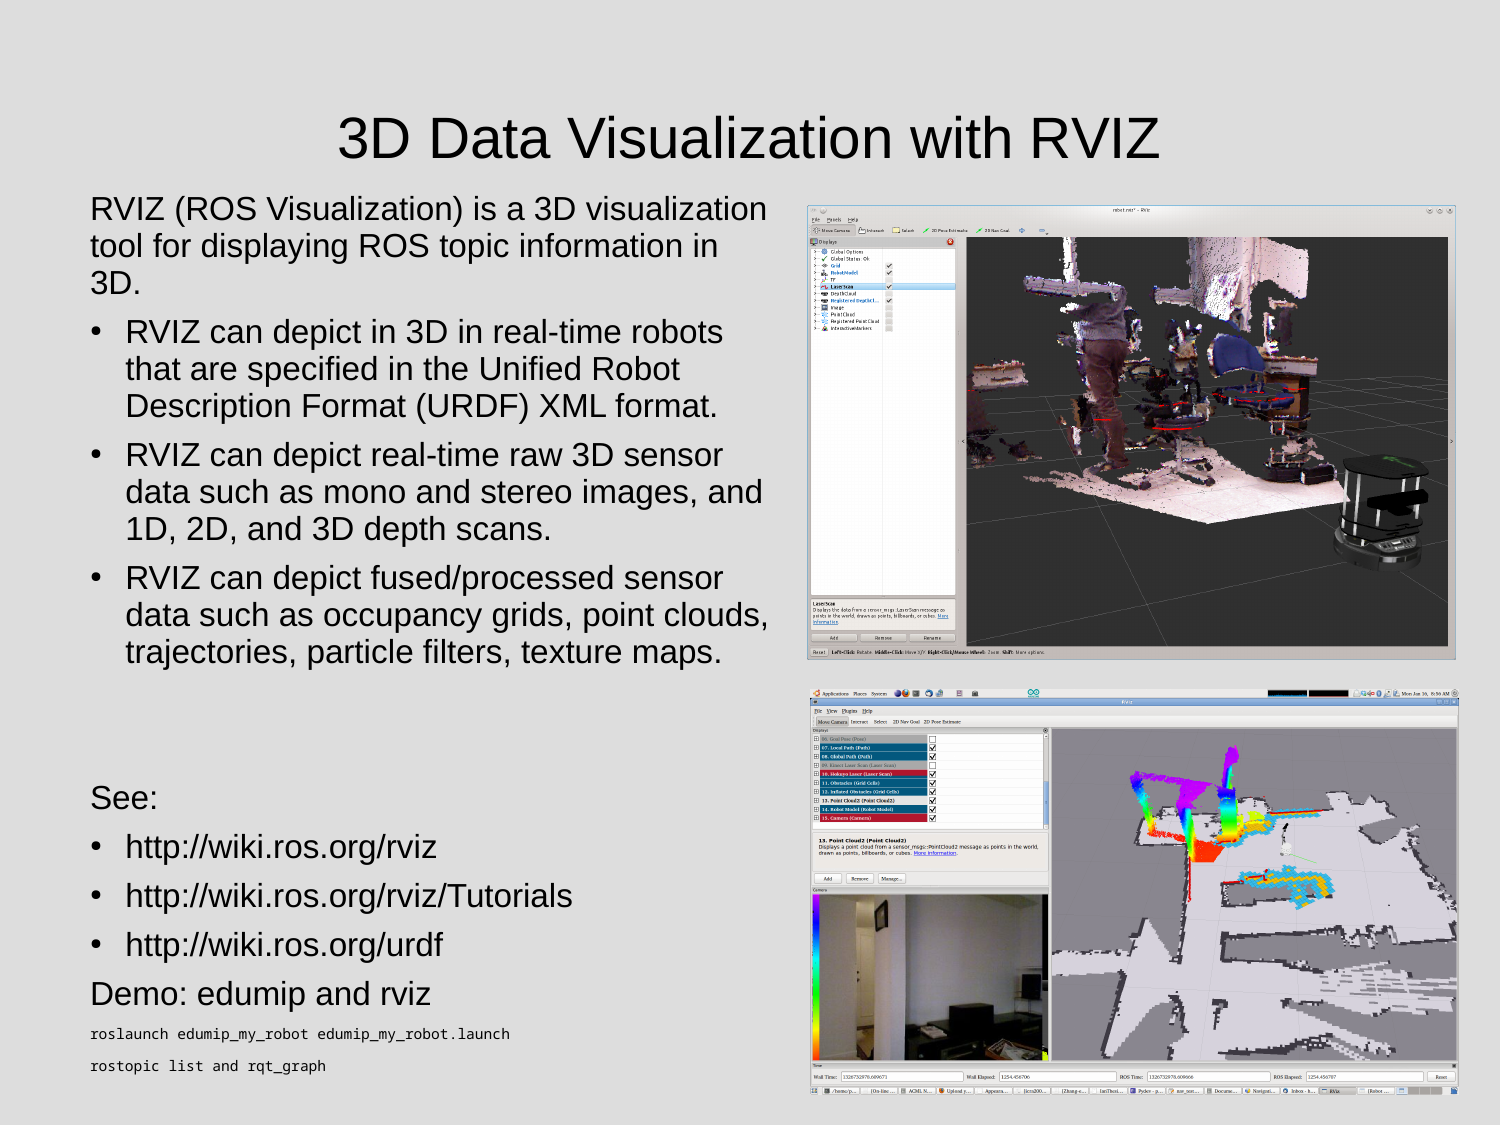

# 3D Data Visualization with RVIZ
RVIZ (ROS Visualization) is a 3D visualization tool for displaying ROS topic information in 3D.
RVIZ can depict in 3D in real-time robots that are specified in the Unified Robot Description Format (URDF) XML format.
RVIZ can depict real-time raw 3D sensor data such as mono and stereo images, and 1D, 2D, and 3D depth scans.
RVIZ can depict fused/processed sensor data such as occupancy grids, point clouds, trajectories, particle filters, texture maps.
See:
http://wiki.ros.org/rviz
http://wiki.ros.org/rviz/Tutorials
http://wiki.ros.org/urdf
Demo: edumip and rviz
roslaunch edumip_my_robot edumip_my_robot.launch
rostopic list and rqt_graph
Oct 9, 2017
19